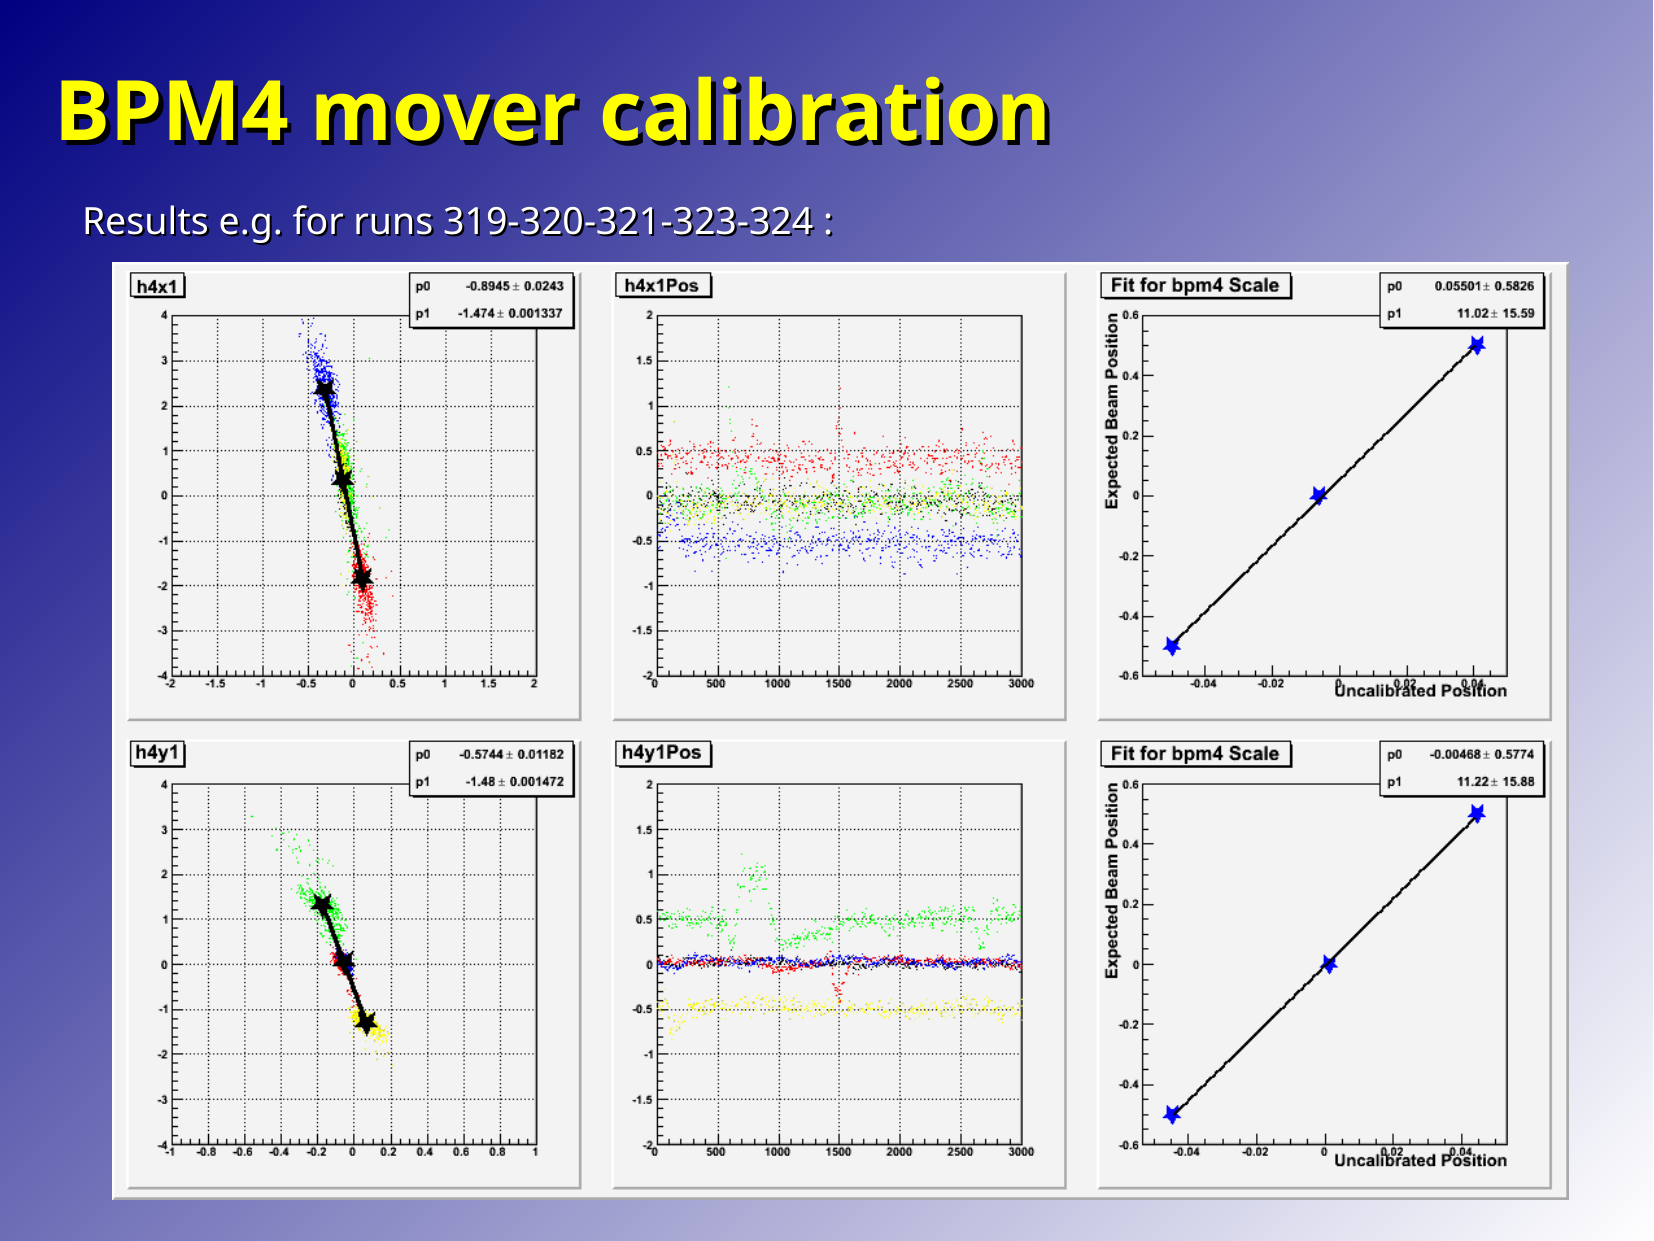

BPM4 mover calibration
Results e.g. for runs 319-320-321-323-324 :